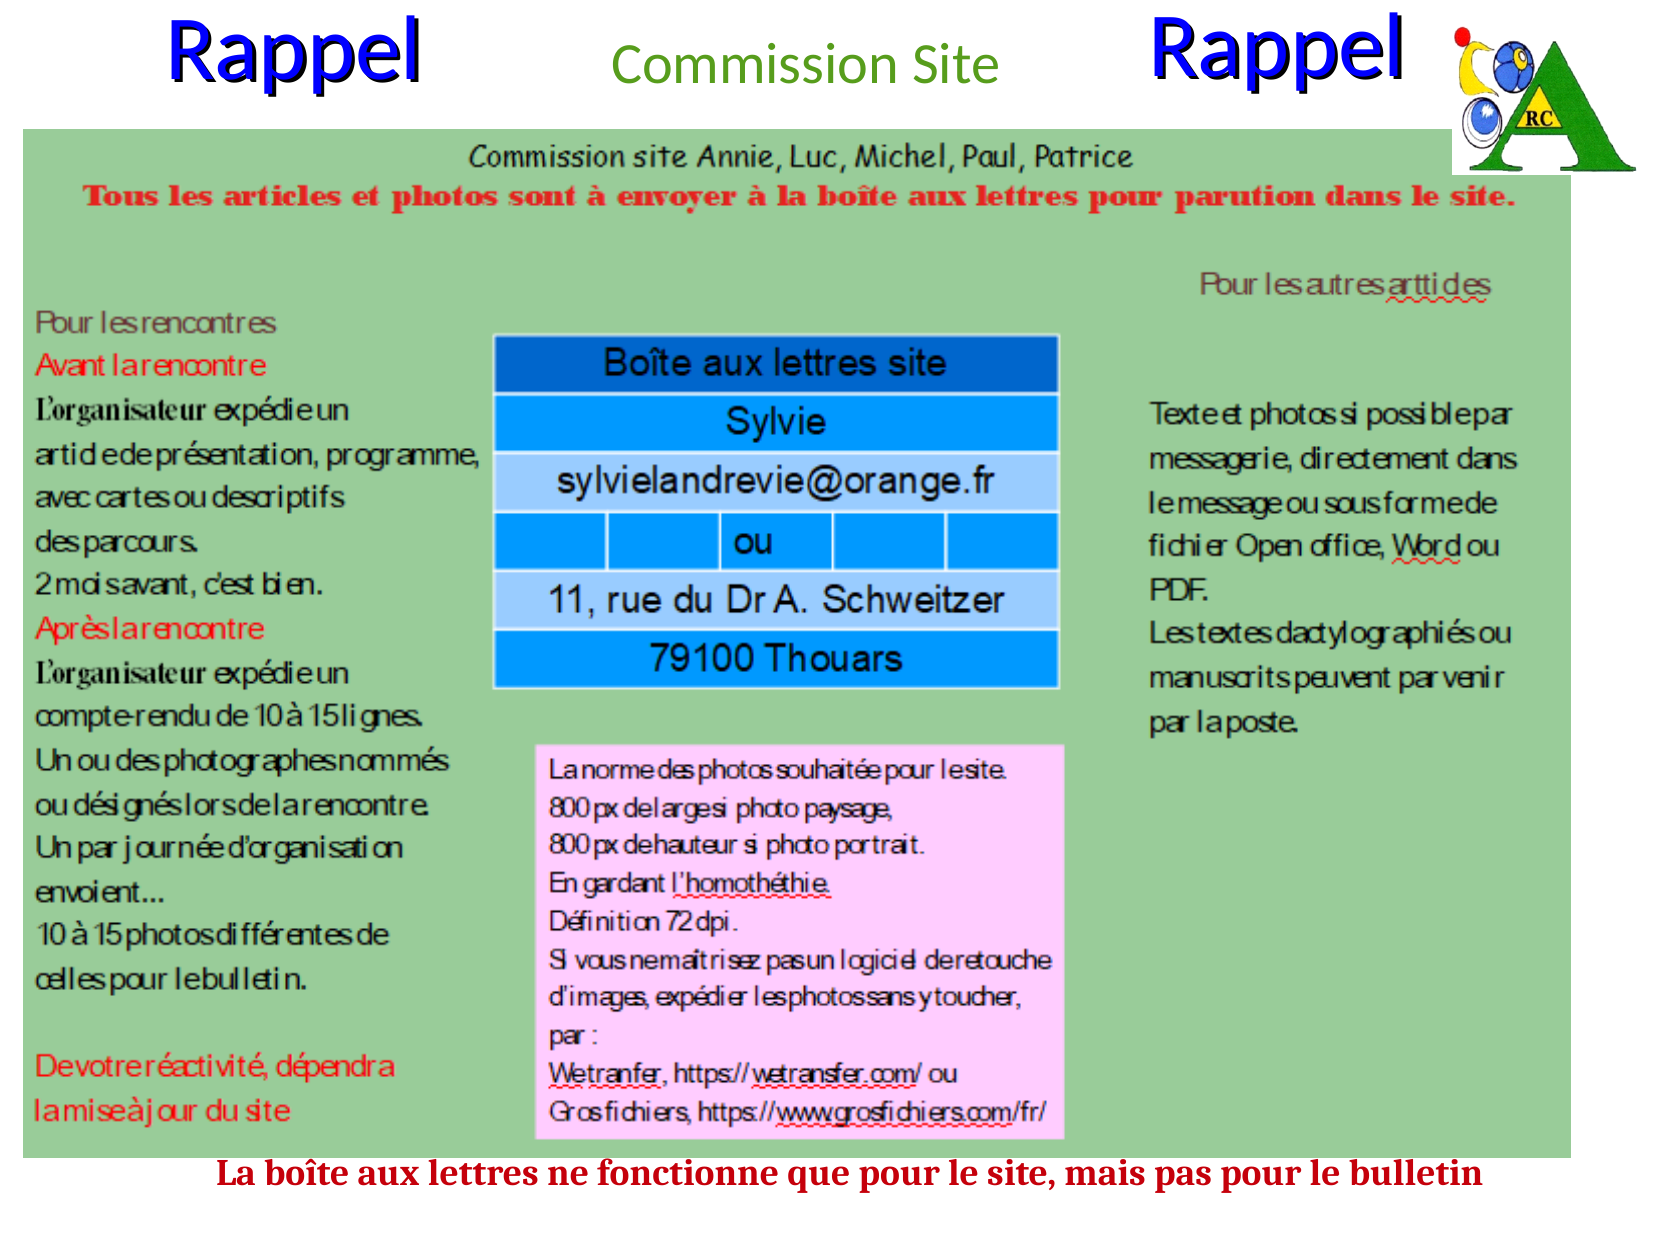

Rappel
Rappel
 Commission Site
La boîte aux lettres ne fonctionne que pour le site, mais pas pour le bulletin